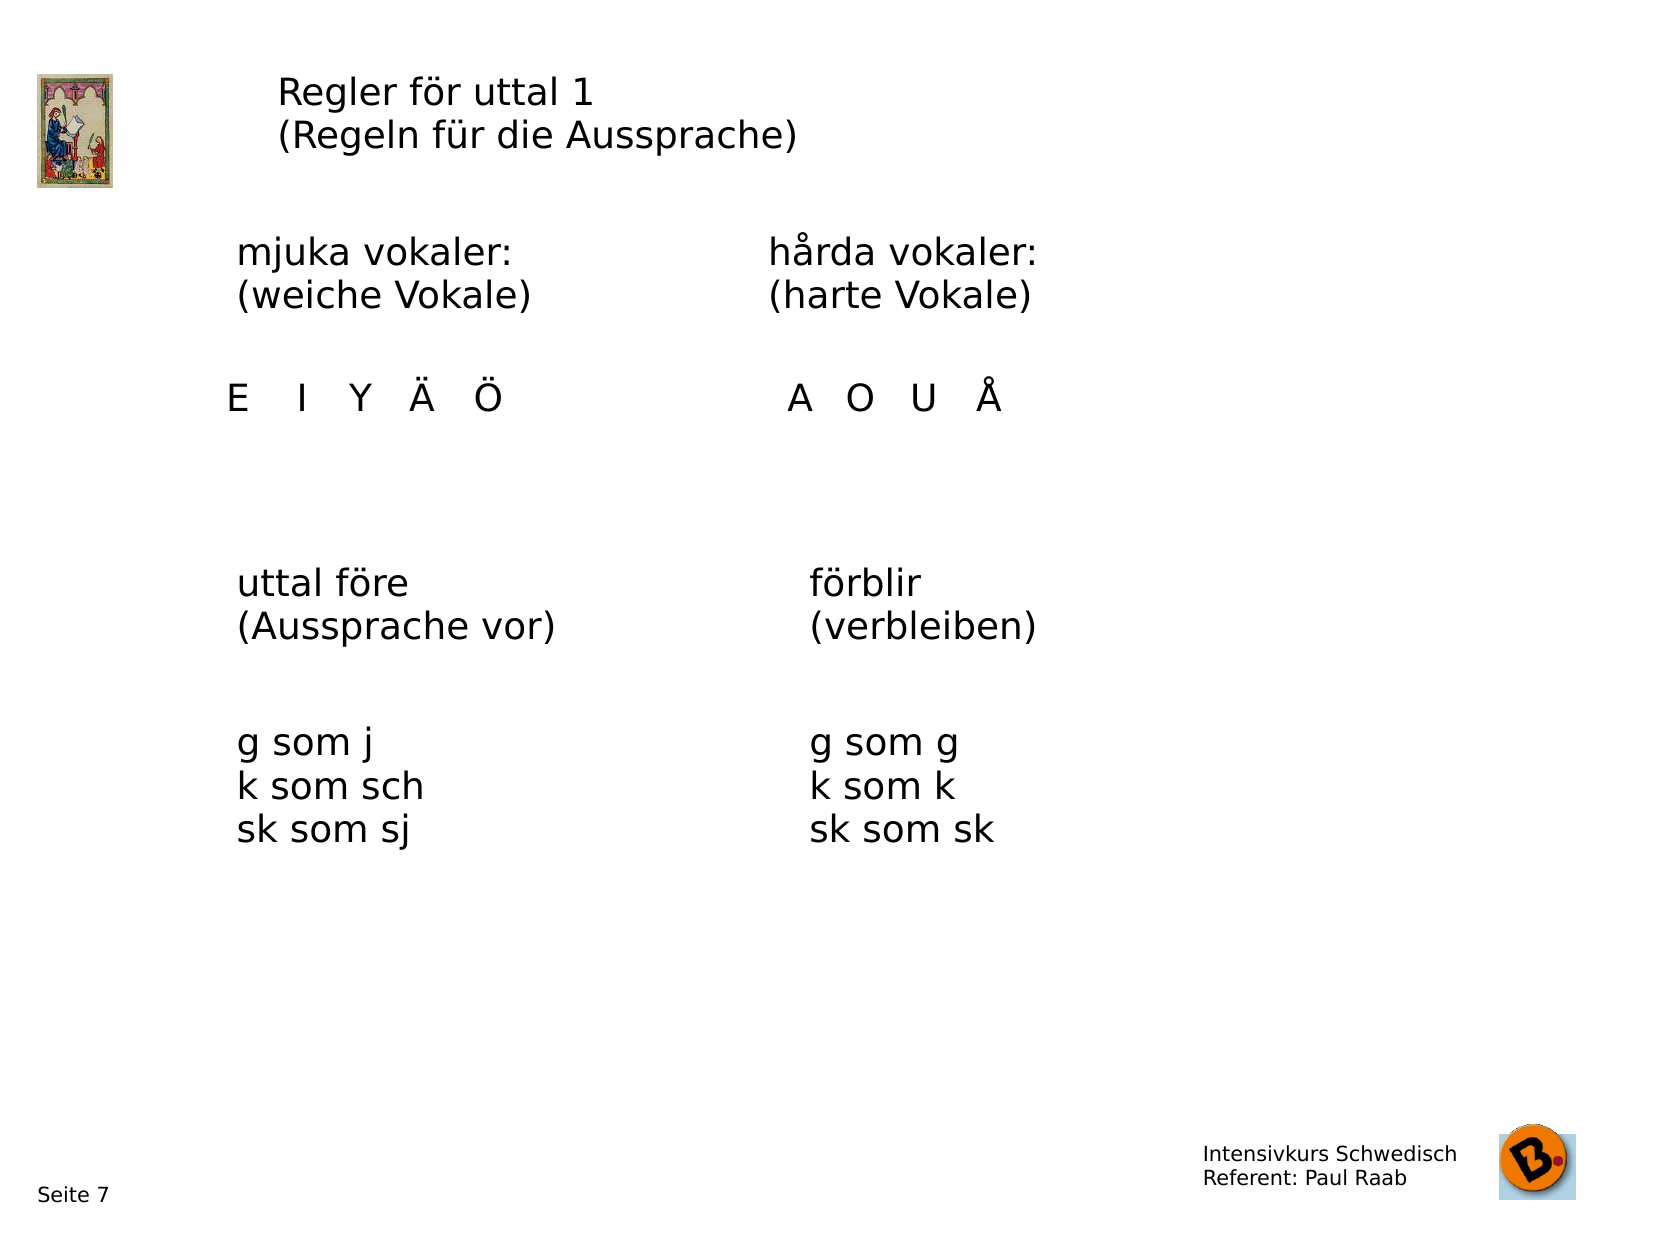

Regler för uttal 1
(Regeln für die Aussprache)
mjuka vokaler:
(weiche Vokale)
hårda vokaler:
(harte Vokale)
O
E
I
Y
Ä
Ö
A
U
Å
uttal före
(Aussprache vor)
förblir
(verbleiben)
g som j
k som sch
sk som sj
g som g
k som k
sk som sk